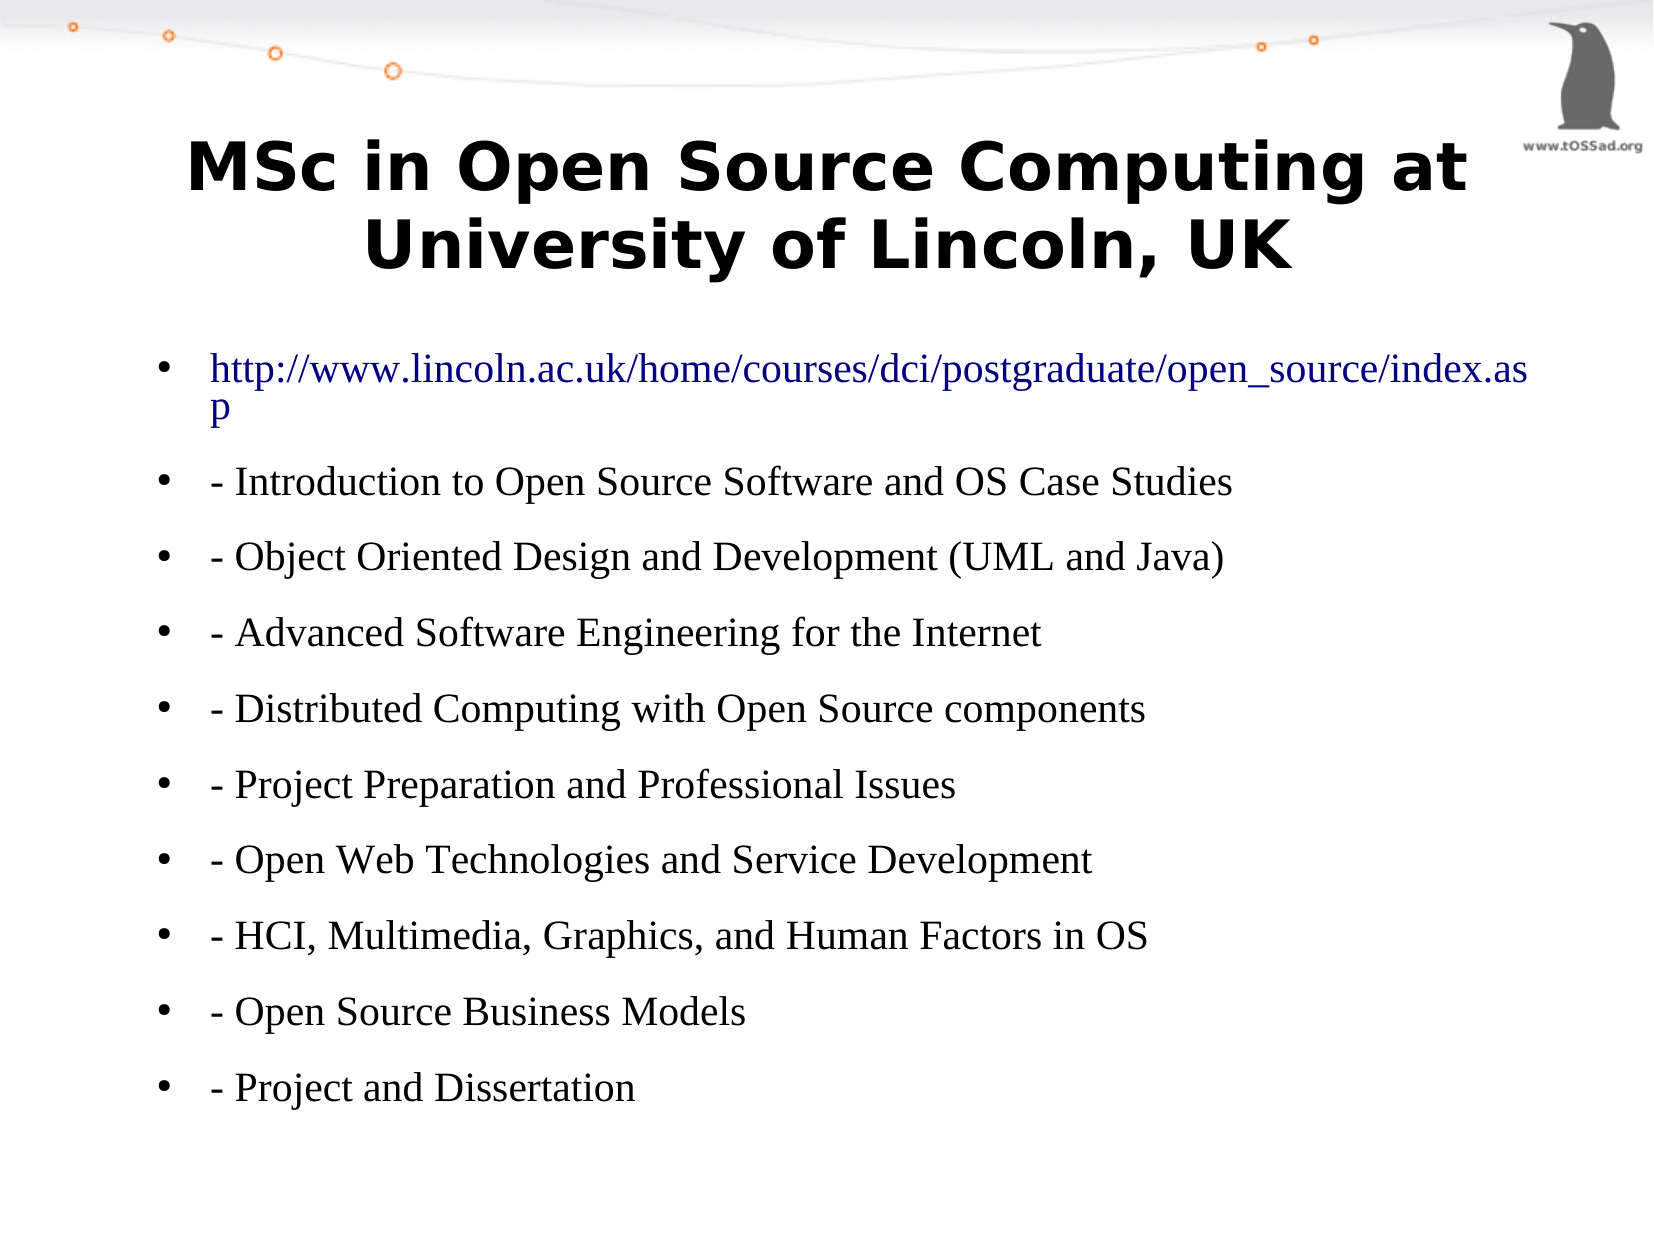

# MSc in Open Source Computing at University of Lincoln, UK
http://www.lincoln.ac.uk/home/courses/dci/postgraduate/open_source/index.asp
- Introduction to Open Source Software and OS Case Studies
- Object Oriented Design and Development (UML and Java)
- Advanced Software Engineering for the Internet
- Distributed Computing with Open Source components
- Project Preparation and Professional Issues
- Open Web Technologies and Service Development
- HCI, Multimedia, Graphics, and Human Factors in OS
- Open Source Business Models
- Project and Dissertation